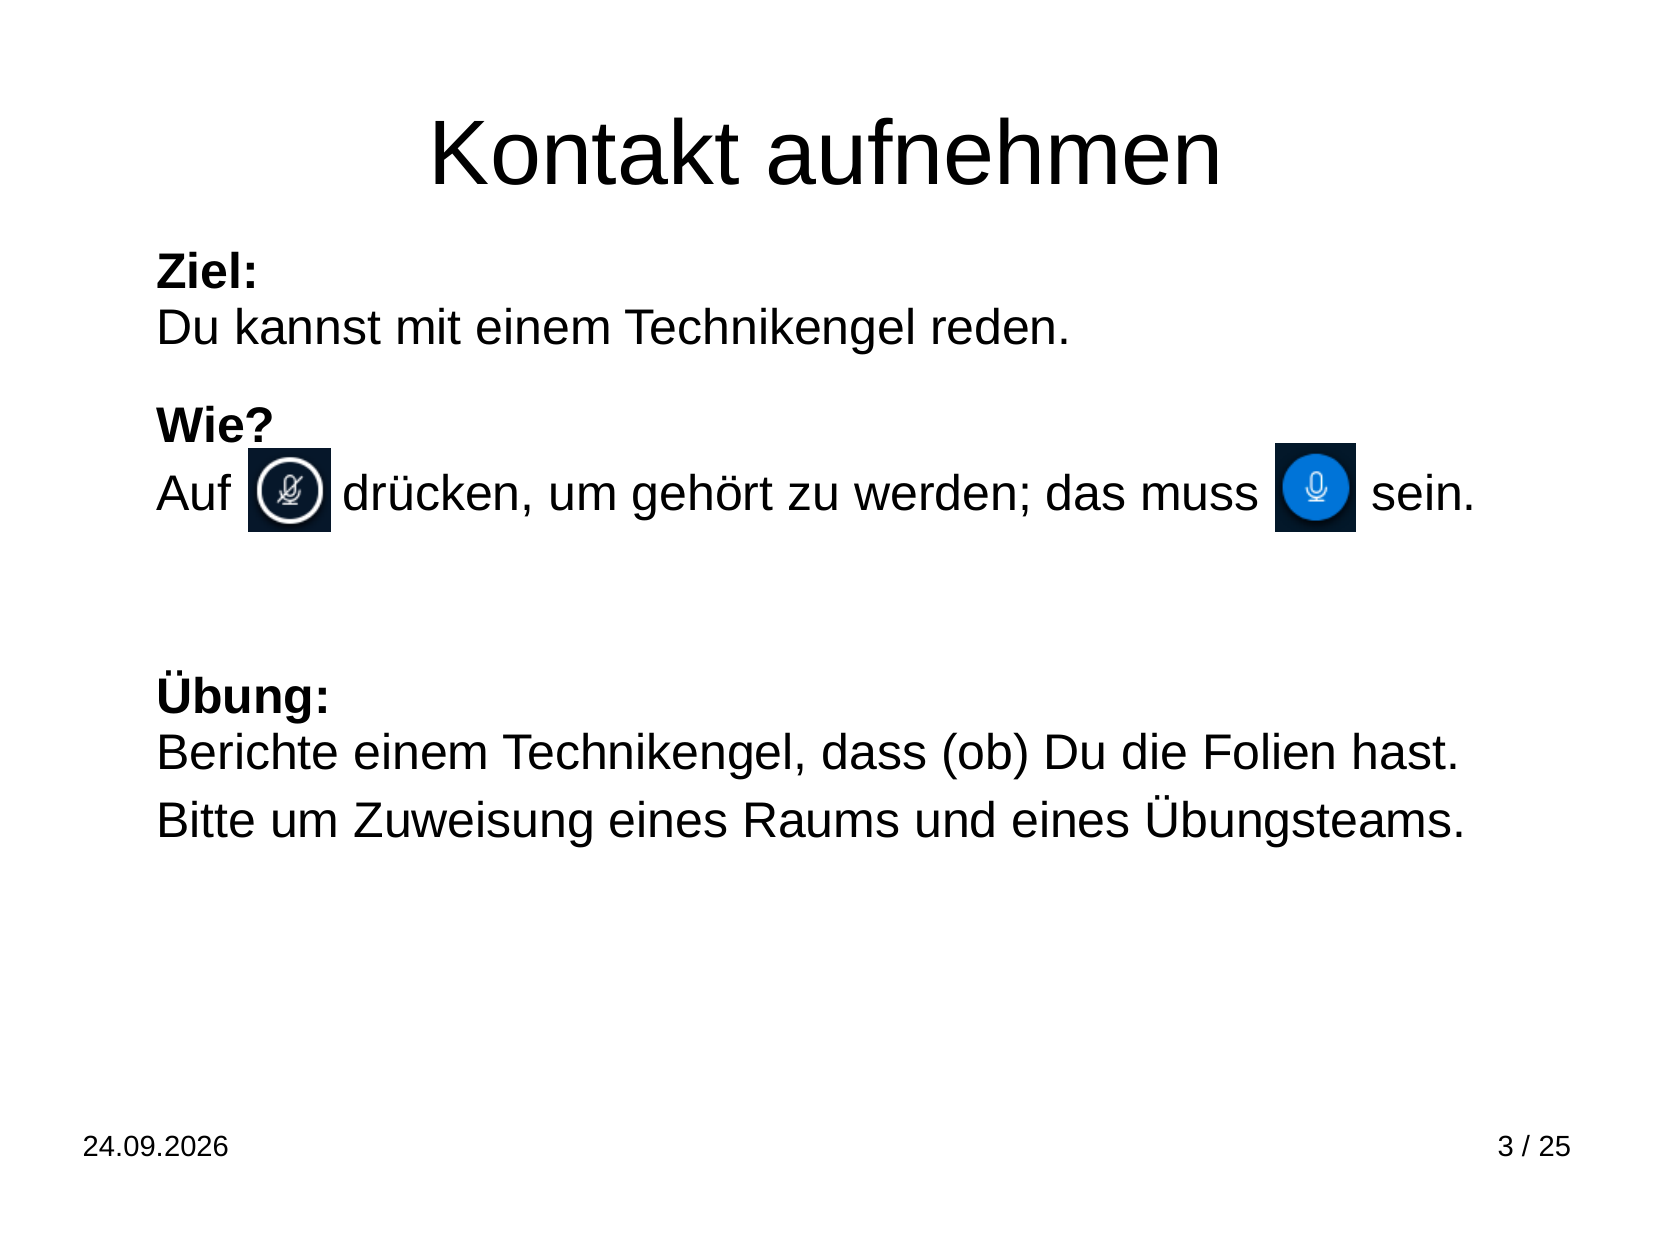

# Kontakt aufnehmen
Ziel:
Du kannst mit einem Technikengel reden.
Wie?
Auf drücken, um gehört zu werden; das muss sein.
Übung:
Berichte einem Technikengel, dass (ob) Du die Folien hast.
Bitte um Zuweisung eines Raums und eines Übungsteams.